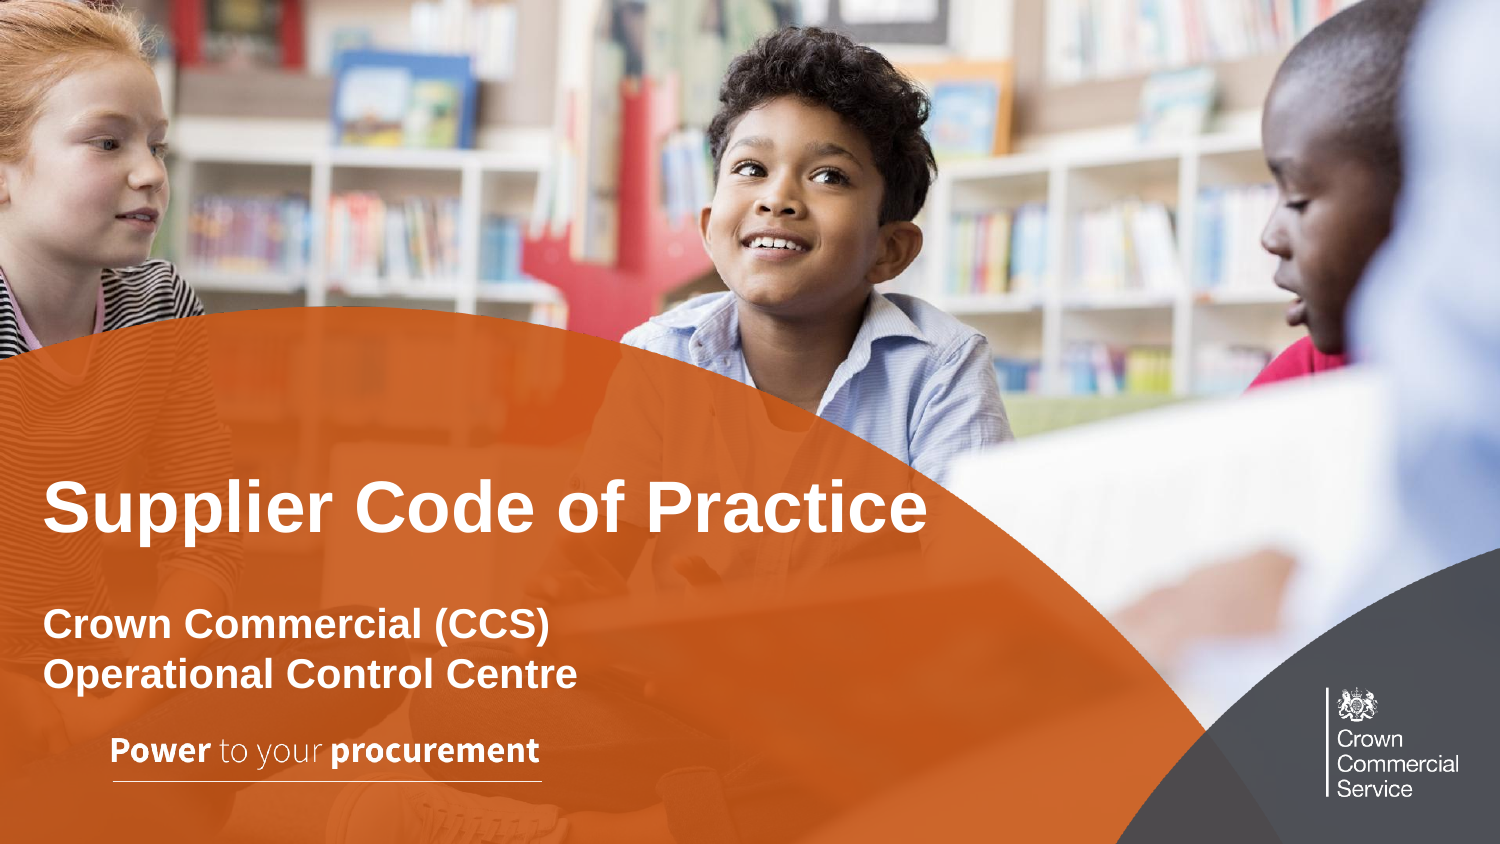

Supplier Code of Practice
Crown Commercial (CCS)
Operational Control Centre